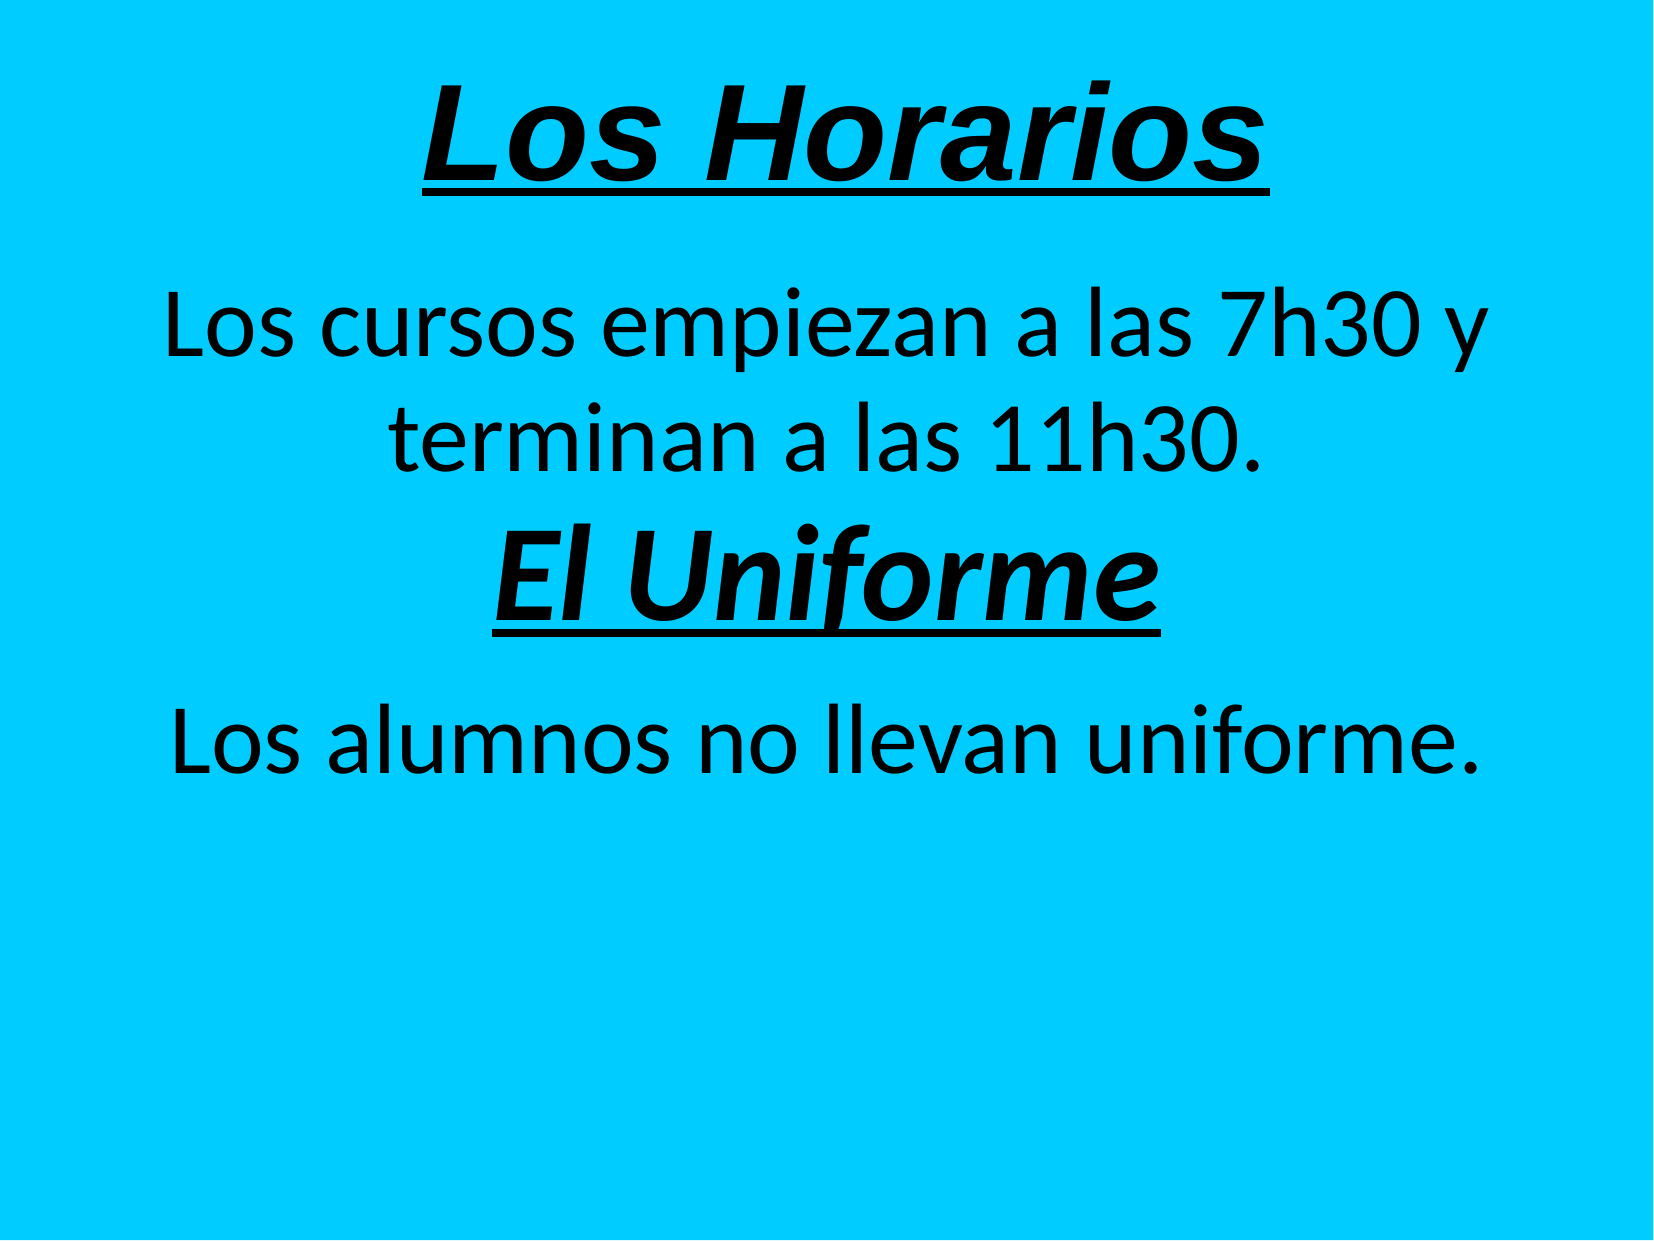

# Los Horarios
Los cursos empiezan a las 7h30 y terminan a las 11h30.
El Uniforme
Los alumnos no llevan uniforme.